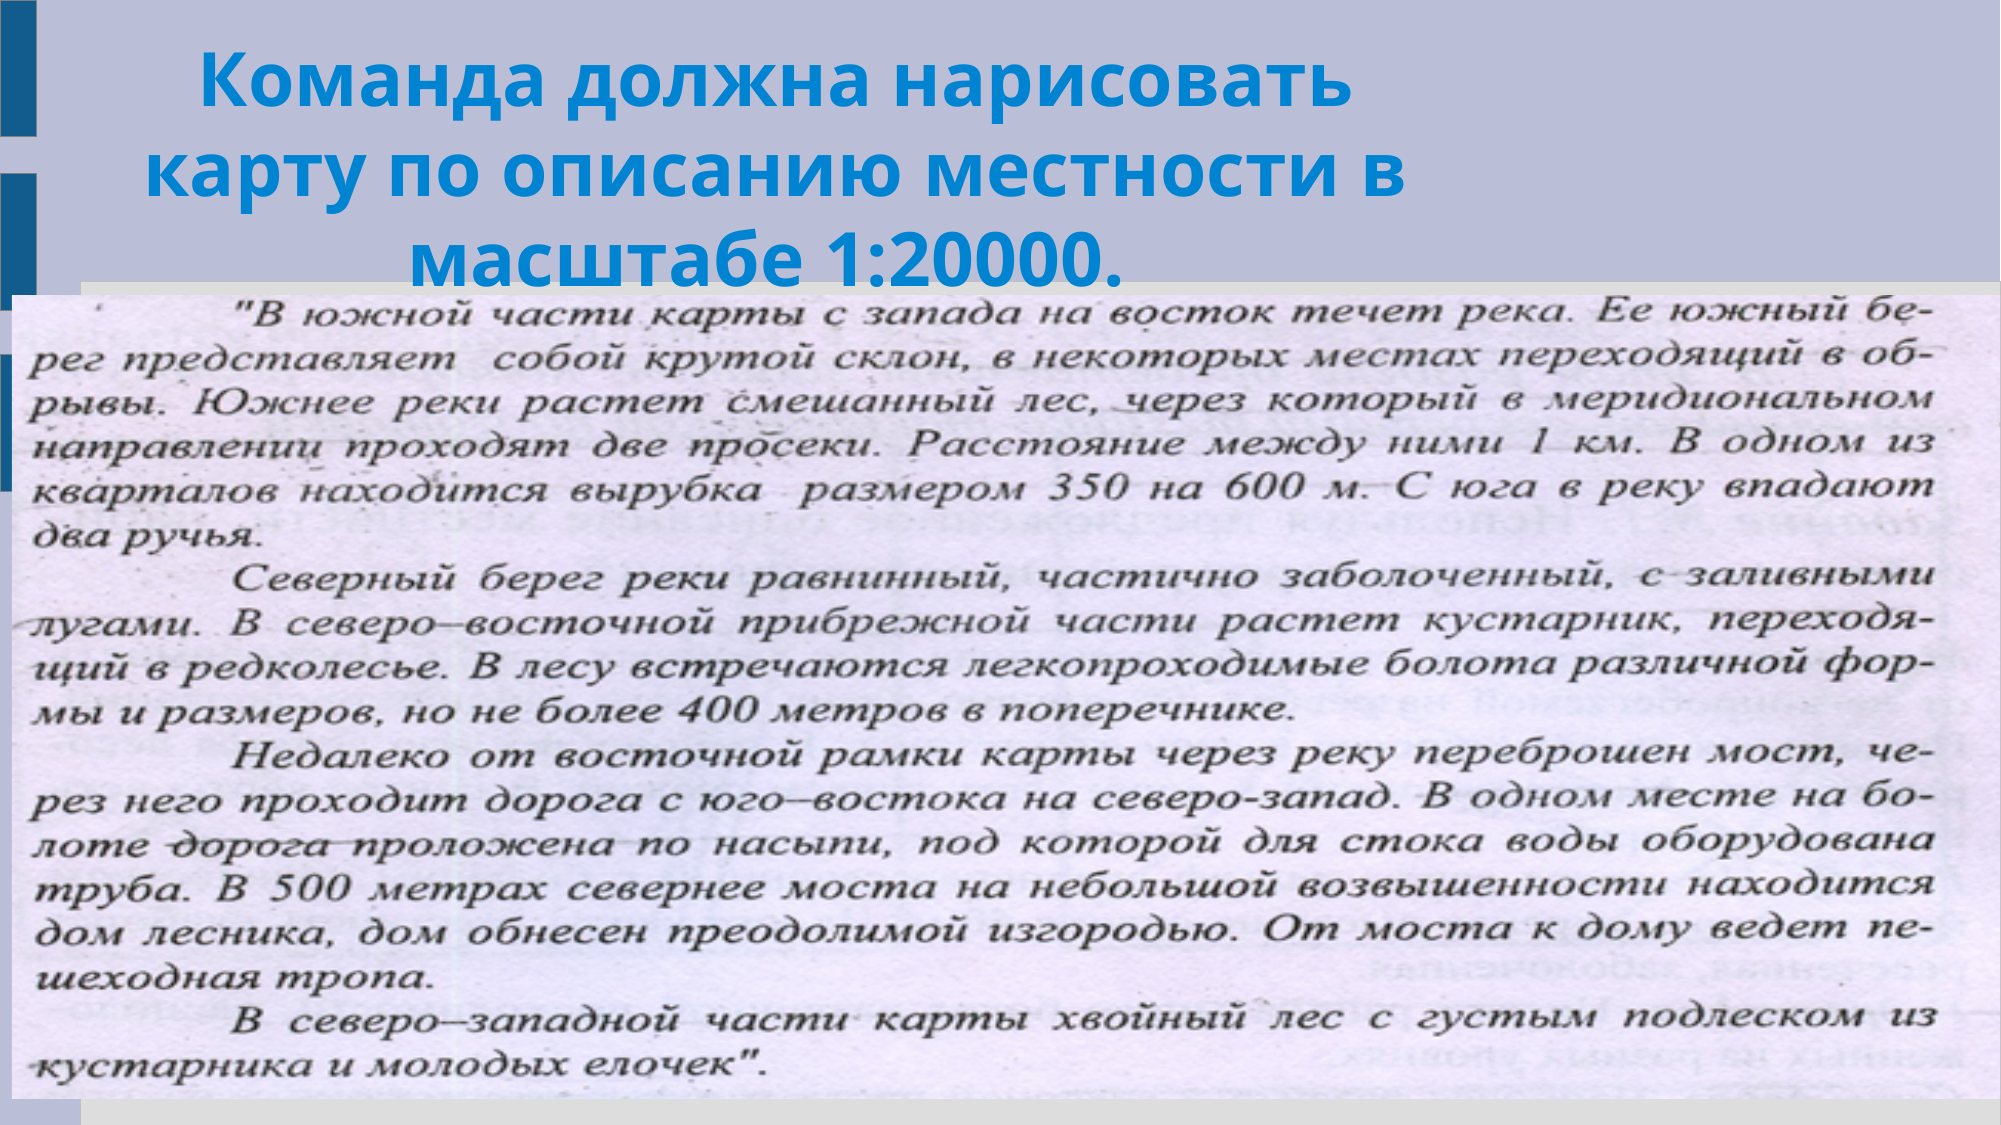

# Команда должна нарисовать карту по описанию местности в масштабе 1:20000.